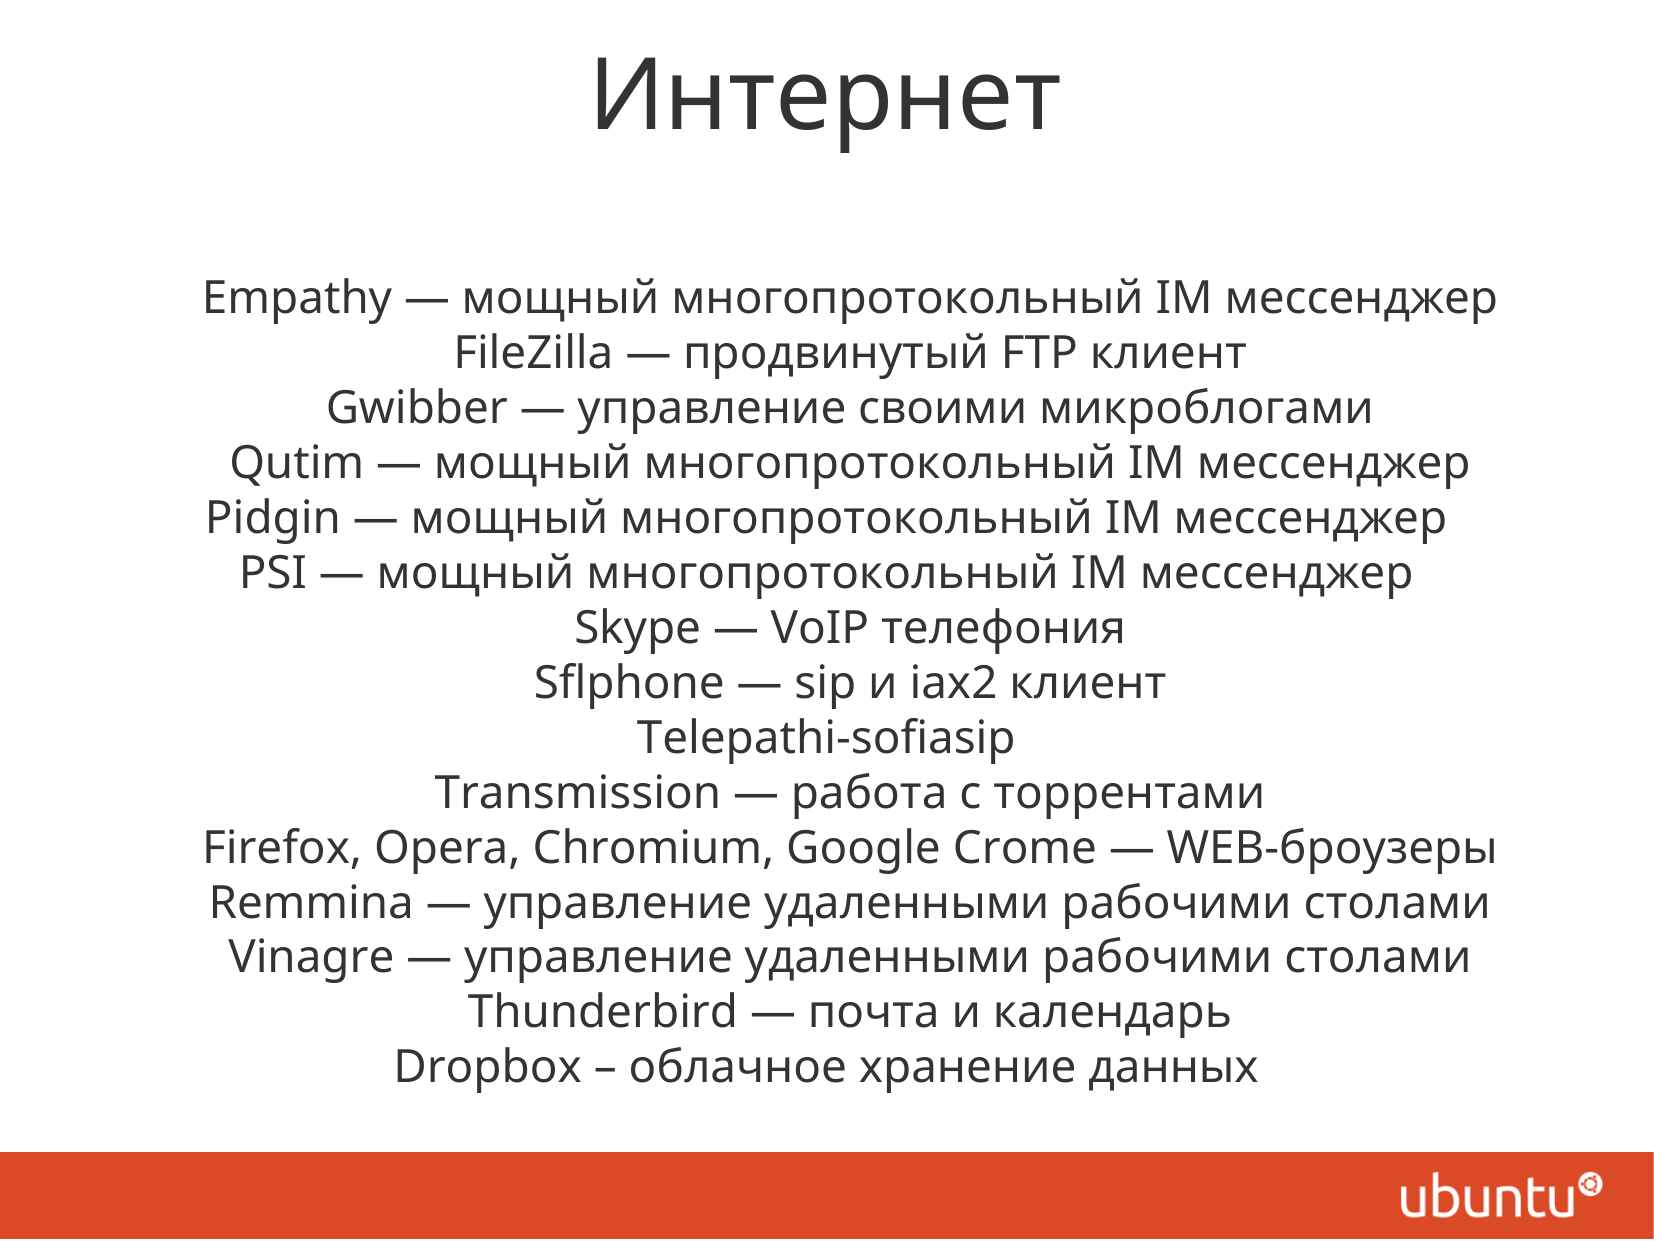

# Интернет
 Empathy — мощный многопротокольный IM мессенджер
 FileZilla — продвинутый FTP клиент
 Gwibber — управление своими микроблогами
 Qutim — мощный многопротокольный IM мессенджер
Pidgin — мощный многопротокольный IM мессенджер
PSI — мощный многопротокольный IM мессенджер
 Skype — VoIP телефония
 Sflphone — sip и iax2 клиент
Telepathi-sofiasip
 Transmission — работа с торрентами
 Firefox, Opera, Chromium, Google Crome — WEB-броузеры
 Remmina — управление удаленными рабочими столами
 Vinagre — управление удаленными рабочими столами
 Thunderbird — почта и календарь
Dropbox – облачное хранение данных